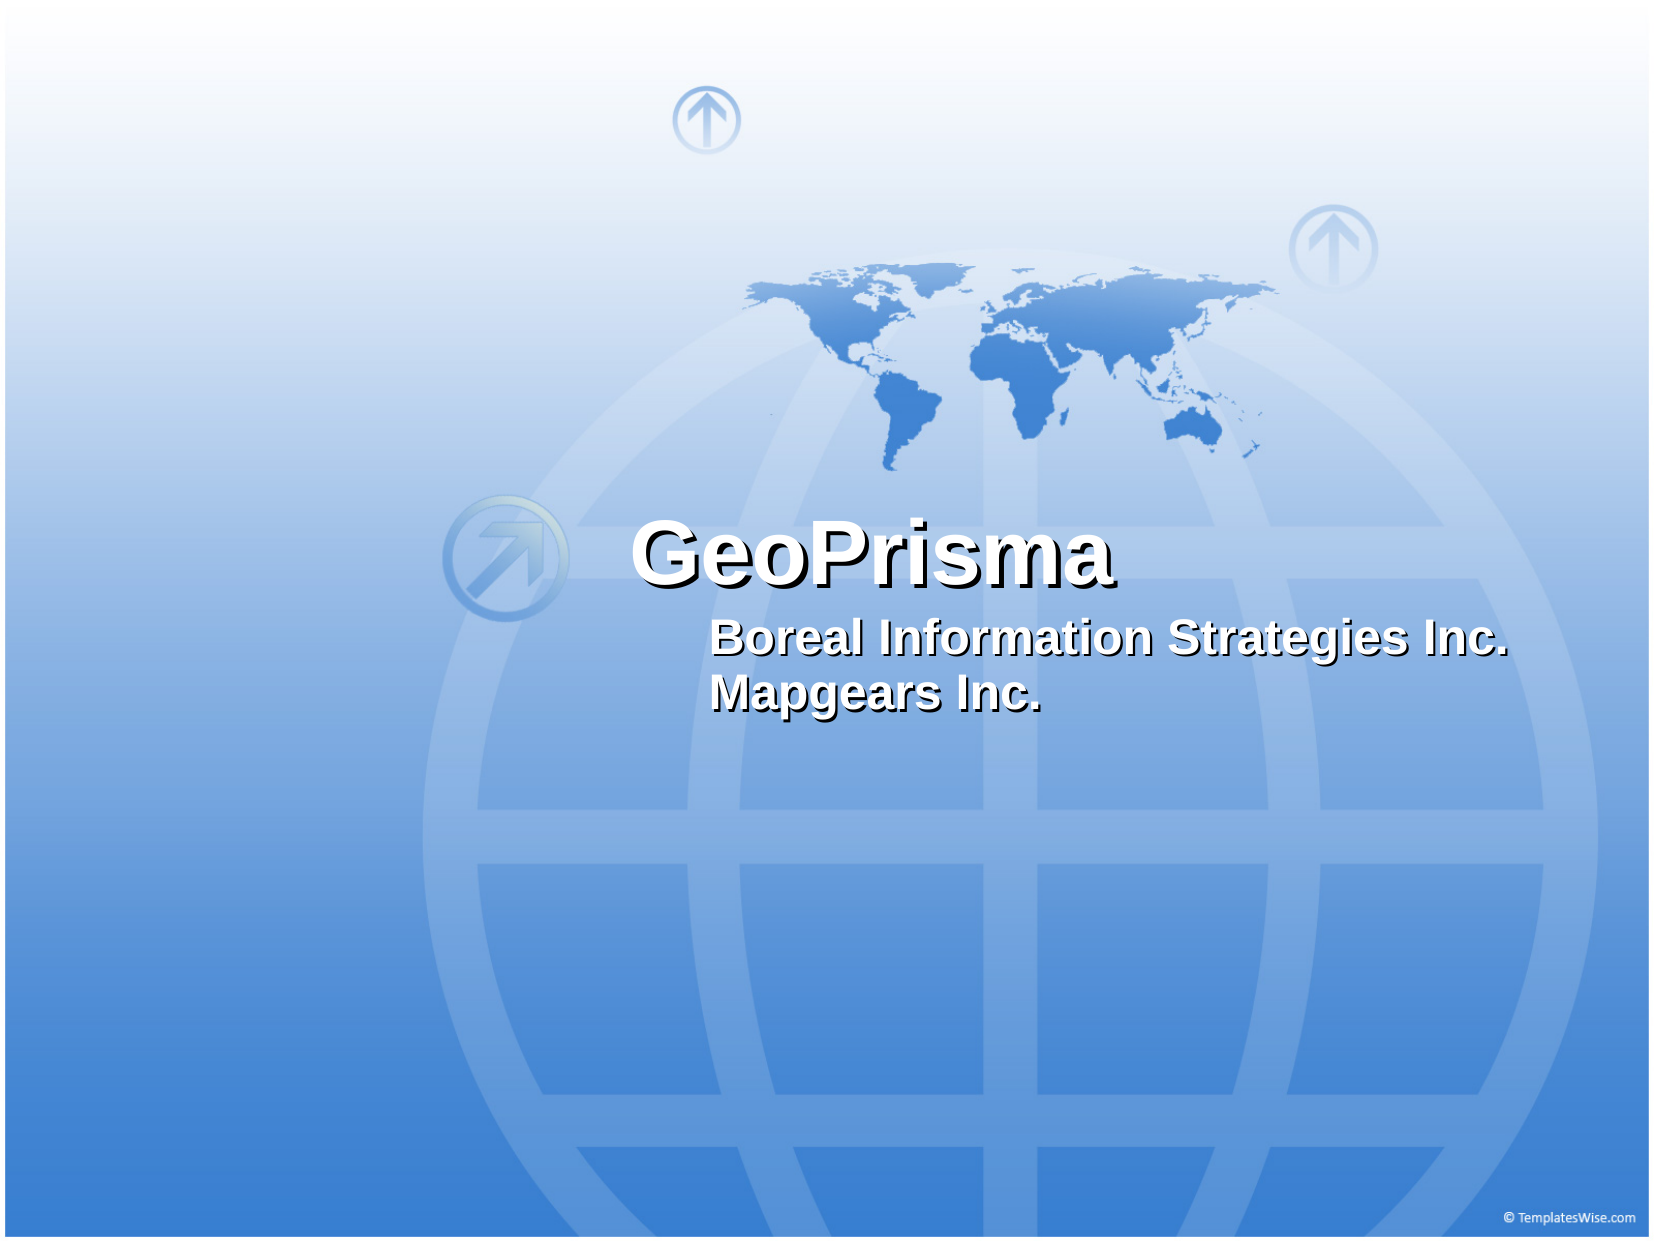

# GeoPrisma
Boreal Information Strategies Inc.
Mapgears Inc.